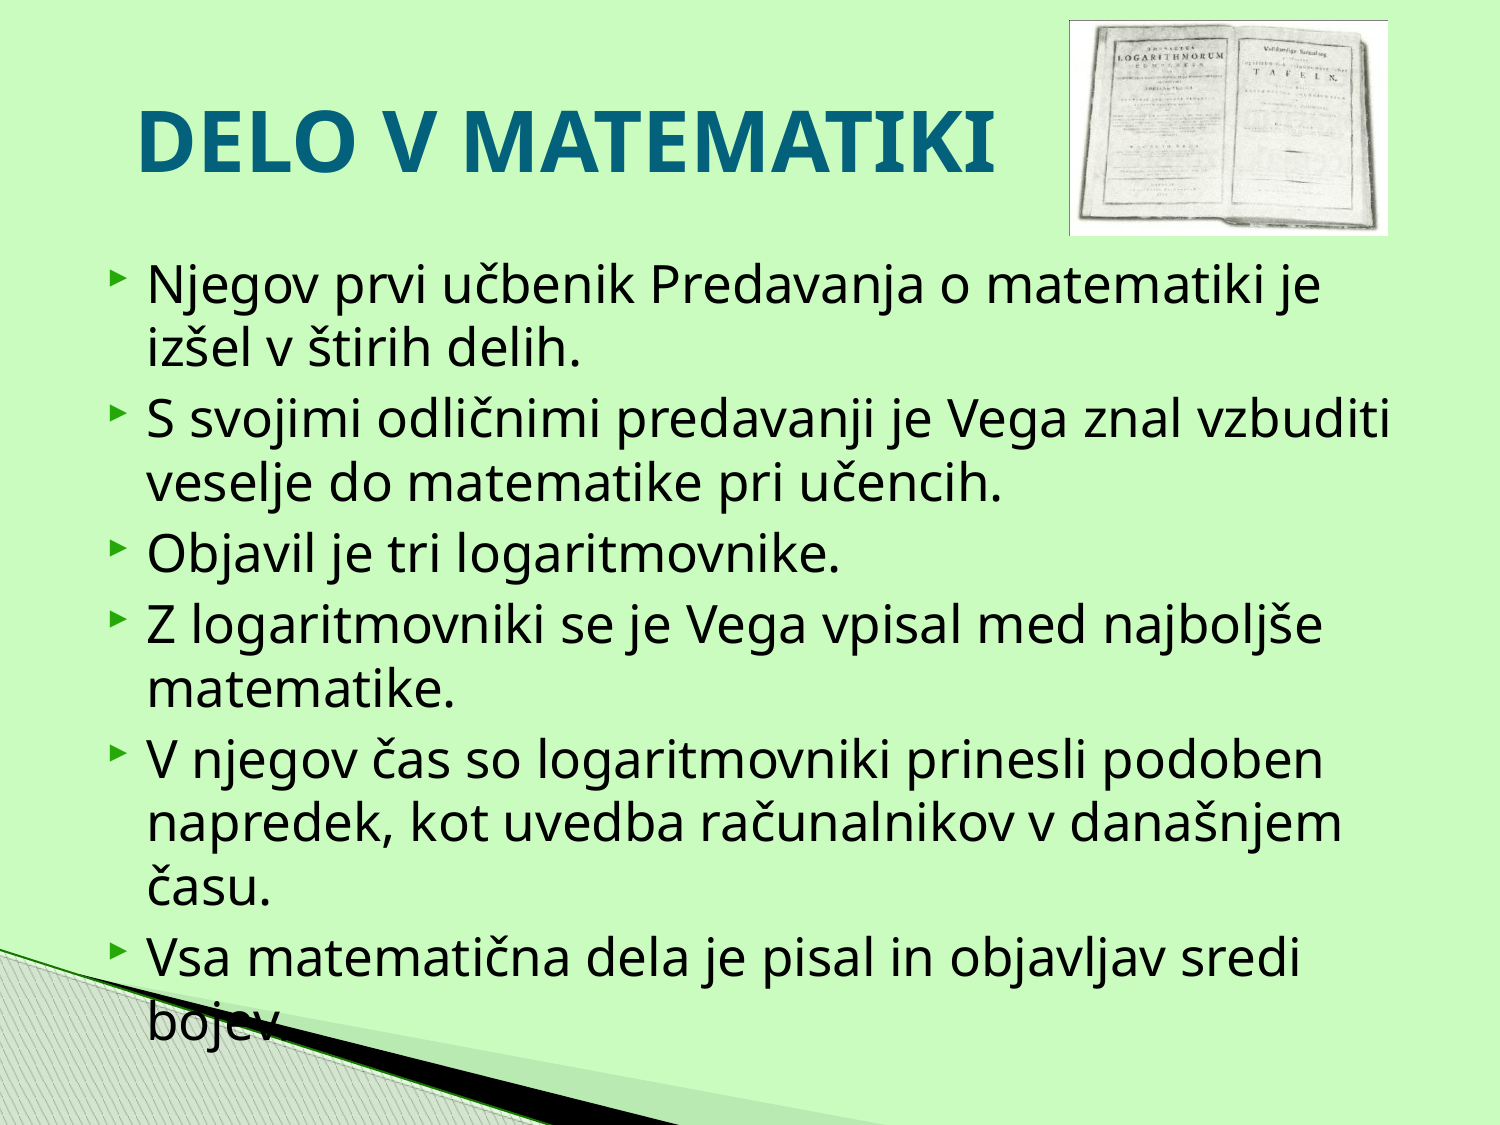

DELO V MATEMATIKI
# Njegov prvi učbenik Predavanja o matematiki je izšel v štirih delih.
S svojimi odličnimi predavanji je Vega znal vzbuditi veselje do matematike pri učencih.
Objavil je tri logaritmovnike.
Z logaritmovniki se je Vega vpisal med najboljše matematike.
V njegov čas so logaritmovniki prinesli podoben napredek, kot uvedba računalnikov v današnjem času.
Vsa matematična dela je pisal in objavljav sredi bojev.